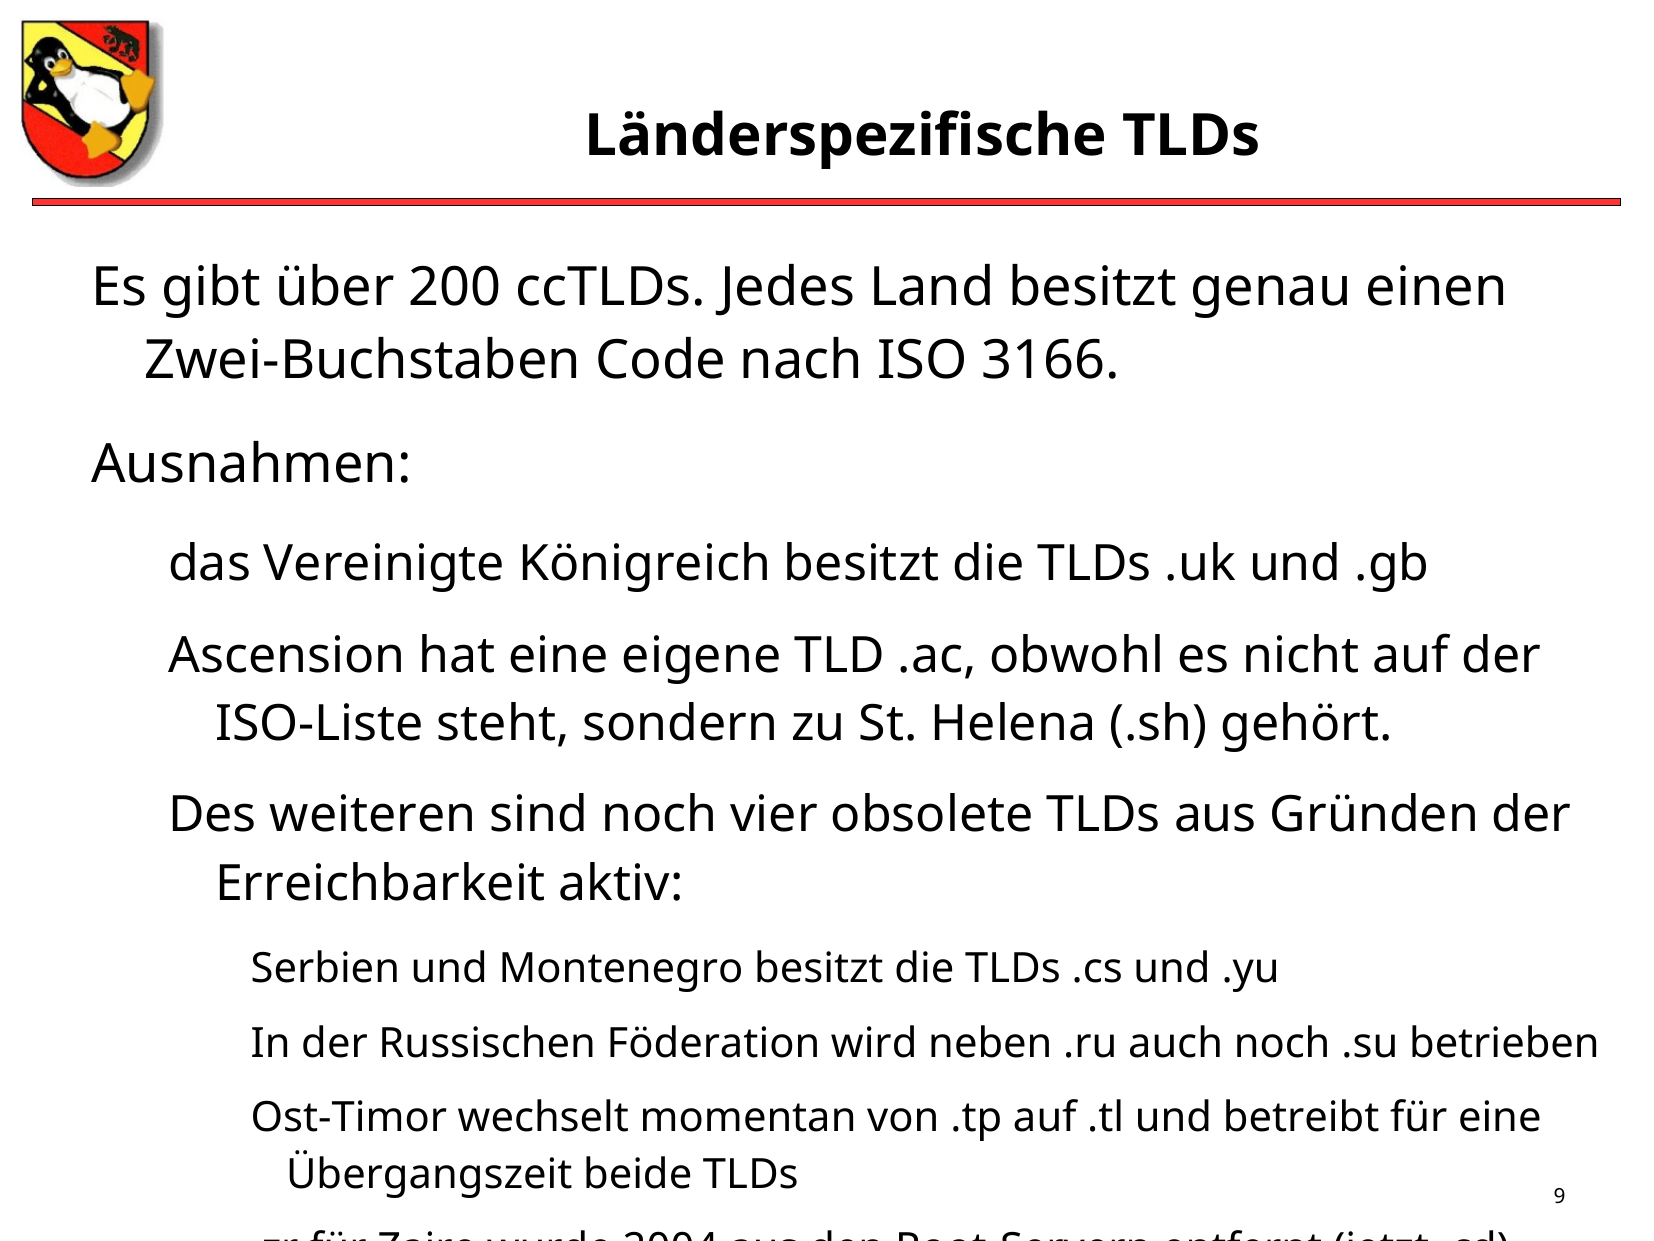

# Länderspezifische TLDs
Es gibt über 200 ccTLDs. Jedes Land besitzt genau einen Zwei-Buchstaben Code nach ISO 3166.
Ausnahmen:
das Vereinigte Königreich besitzt die TLDs .uk und .gb
Ascension hat eine eigene TLD .ac, obwohl es nicht auf der ISO-Liste steht, sondern zu St. Helena (.sh) gehört.
Des weiteren sind noch vier obsolete TLDs aus Gründen der Erreichbarkeit aktiv:
Serbien und Montenegro besitzt die TLDs .cs und .yu
In der Russischen Föderation wird neben .ru auch noch .su betrieben
Ost-Timor wechselt momentan von .tp auf .tl und betreibt für eine Übergangszeit beide TLDs
.zr für Zaire wurde 2004 aus den Root-Servern entfernt (jetzt .cd)